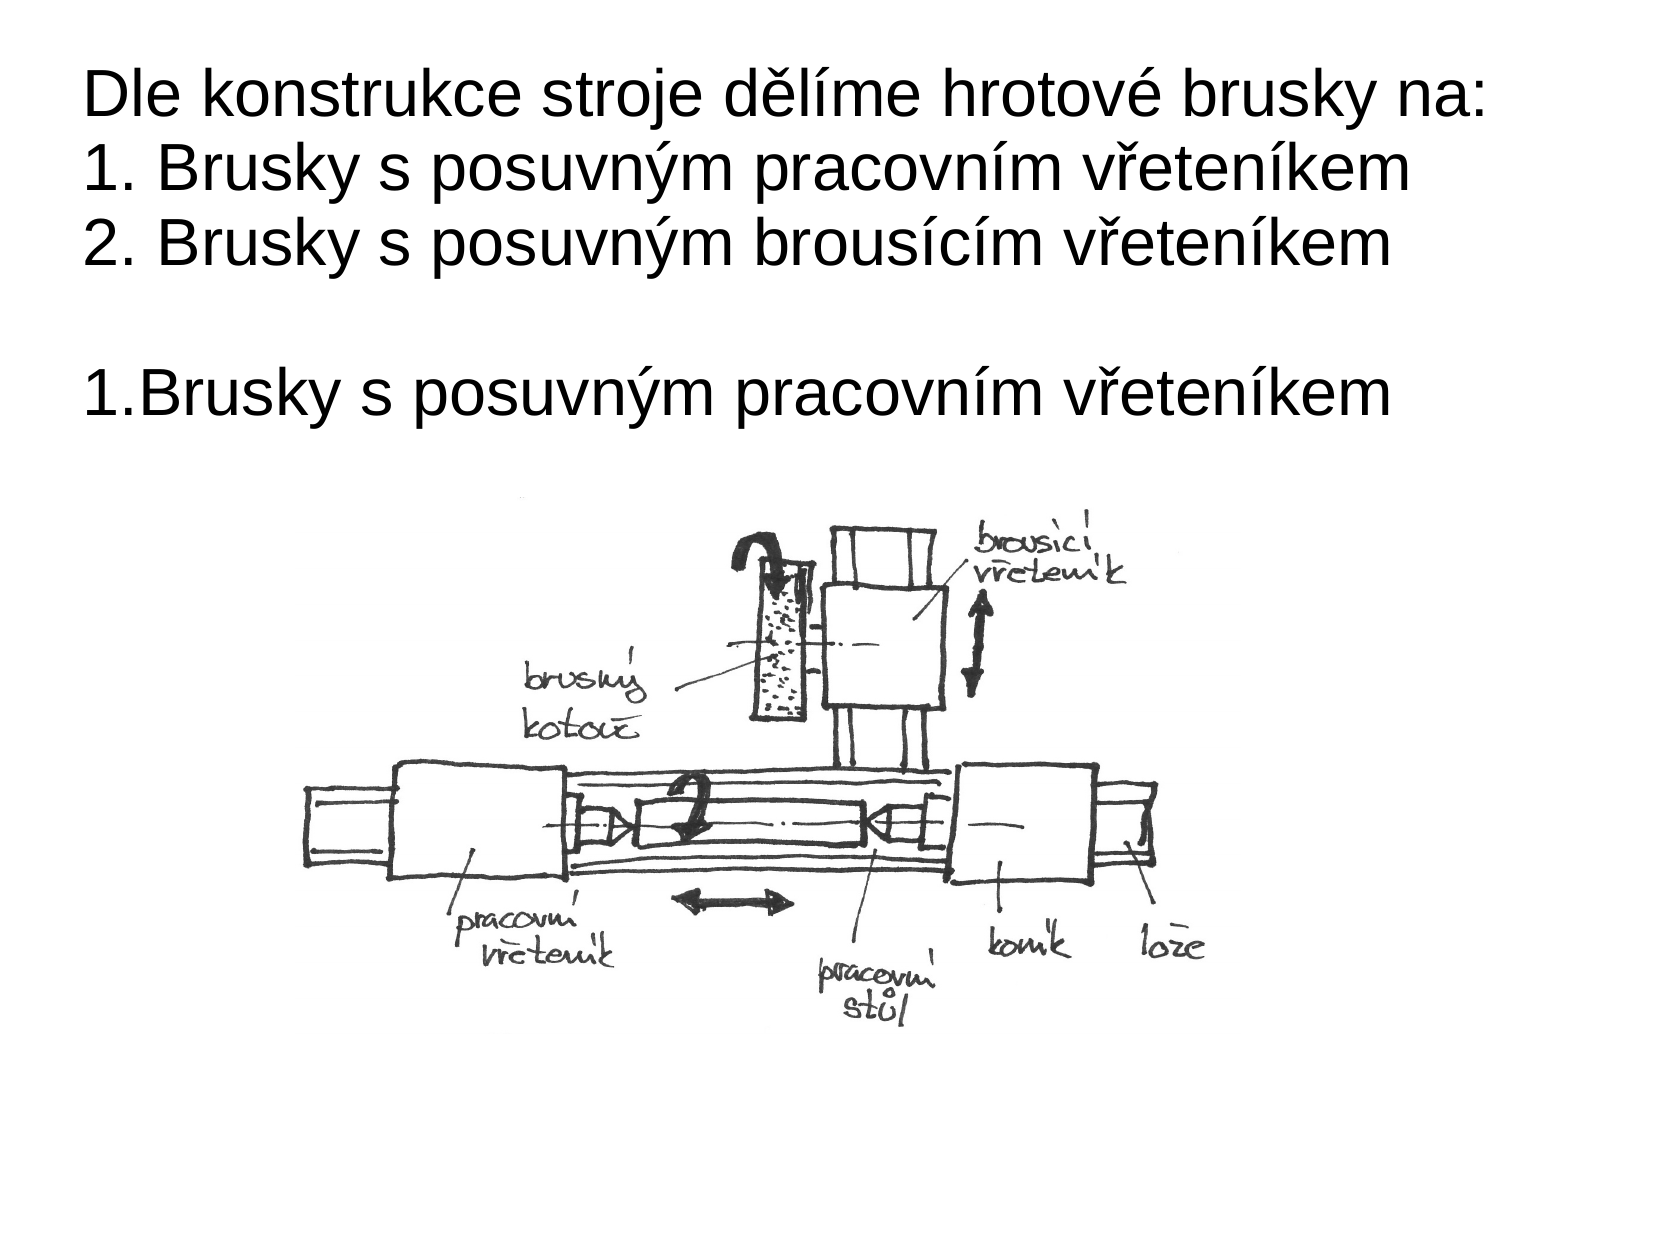

# Dle konstrukce stroje dělíme hrotové brusky na:
1. Brusky s posuvným pracovním vřeteníkem
2. Brusky s posuvným brousícím vřeteníkem
1.Brusky s posuvným pracovním vřeteníkem